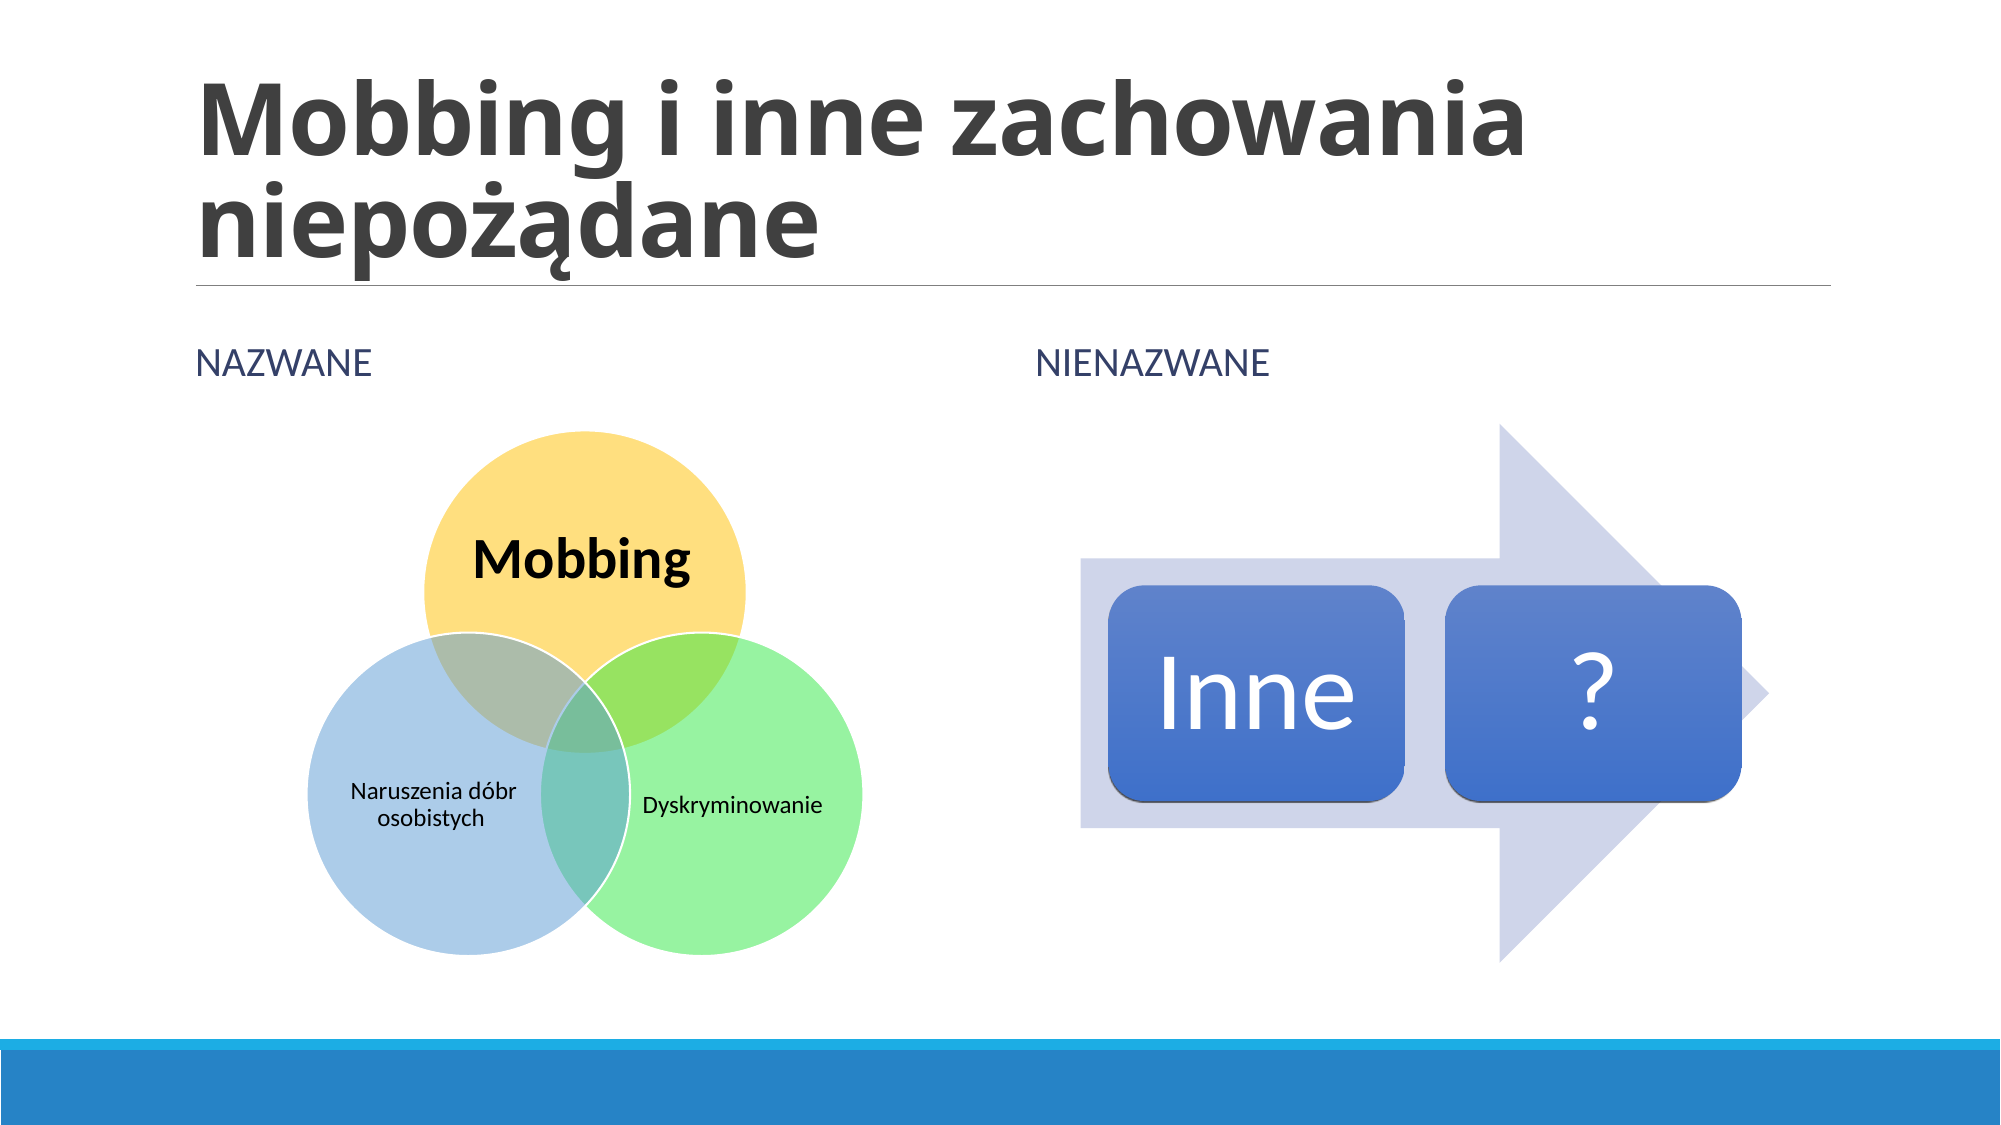

# Mobbing i inne zachowania niepożądane
Nazwane
Nienazwane
Inne
?
Mobbing
Naruszenia dóbr osobistych
Dyskryminowanie